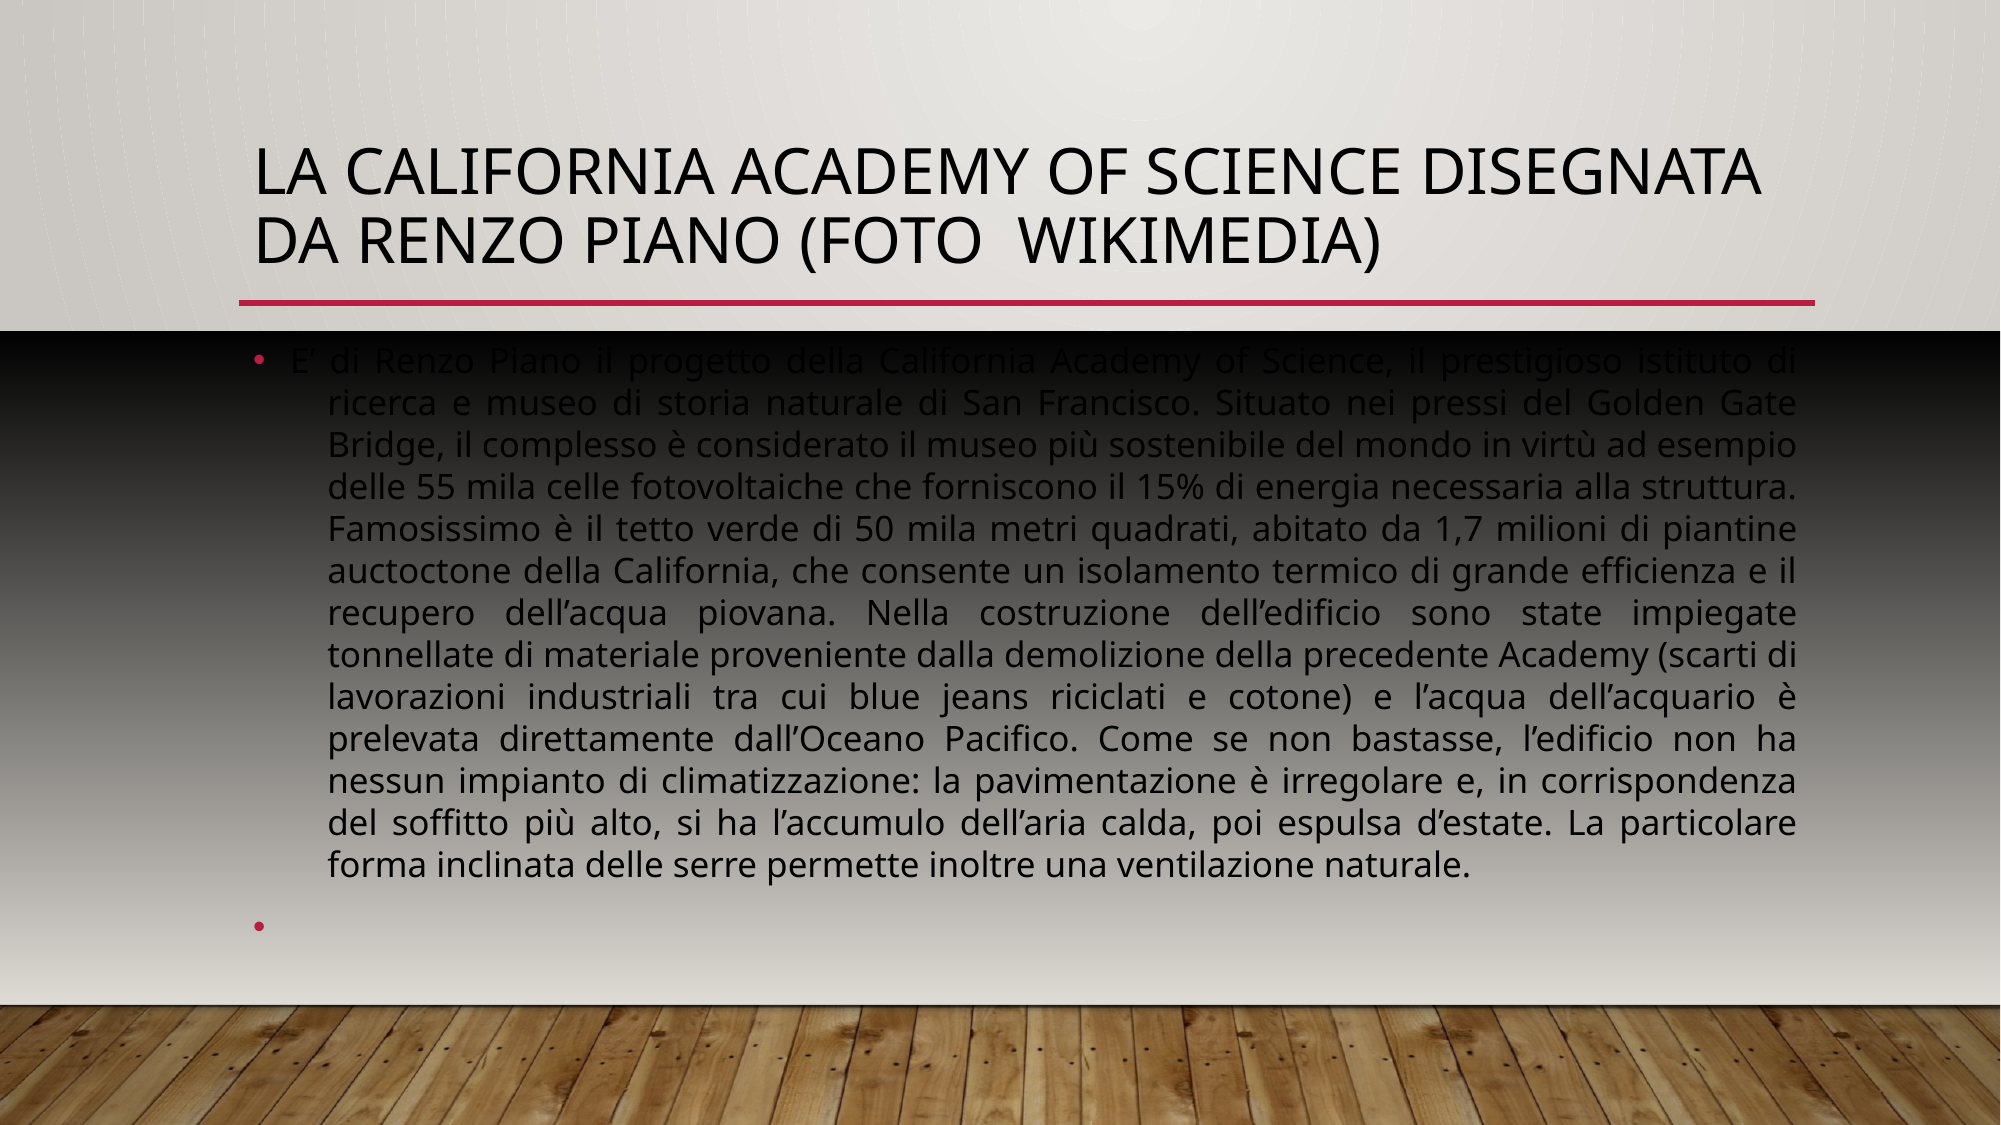

# La California Academy of Science disegnata da Renzo Piano (foto Wikimedia)
E’ di Renzo Piano il progetto della California Academy of Science, il prestigioso istituto di ricerca e museo di storia naturale di San Francisco. Situato nei pressi del Golden Gate Bridge, il complesso è considerato il museo più sostenibile del mondo in virtù ad esempio delle 55 mila celle fotovoltaiche che forniscono il 15% di energia necessaria alla struttura. Famosissimo è il tetto verde di 50 mila metri quadrati, abitato da 1,7 milioni di piantine auctoctone della California, che consente un isolamento termico di grande efficienza e il recupero dell’acqua piovana. Nella costruzione dell’edificio sono state impiegate tonnellate di materiale proveniente dalla demolizione della precedente Academy (scarti di lavorazioni industriali tra cui blue jeans riciclati e cotone) e l’acqua dell’acquario è prelevata direttamente dall’Oceano Pacifico. Come se non bastasse, l’edificio non ha nessun impianto di climatizzazione: la pavimentazione è irregolare e, in corrispondenza del soffitto più alto, si ha l’accumulo dell’aria calda, poi espulsa d’estate. La particolare forma inclinata delle serre permette inoltre una ventilazione naturale.